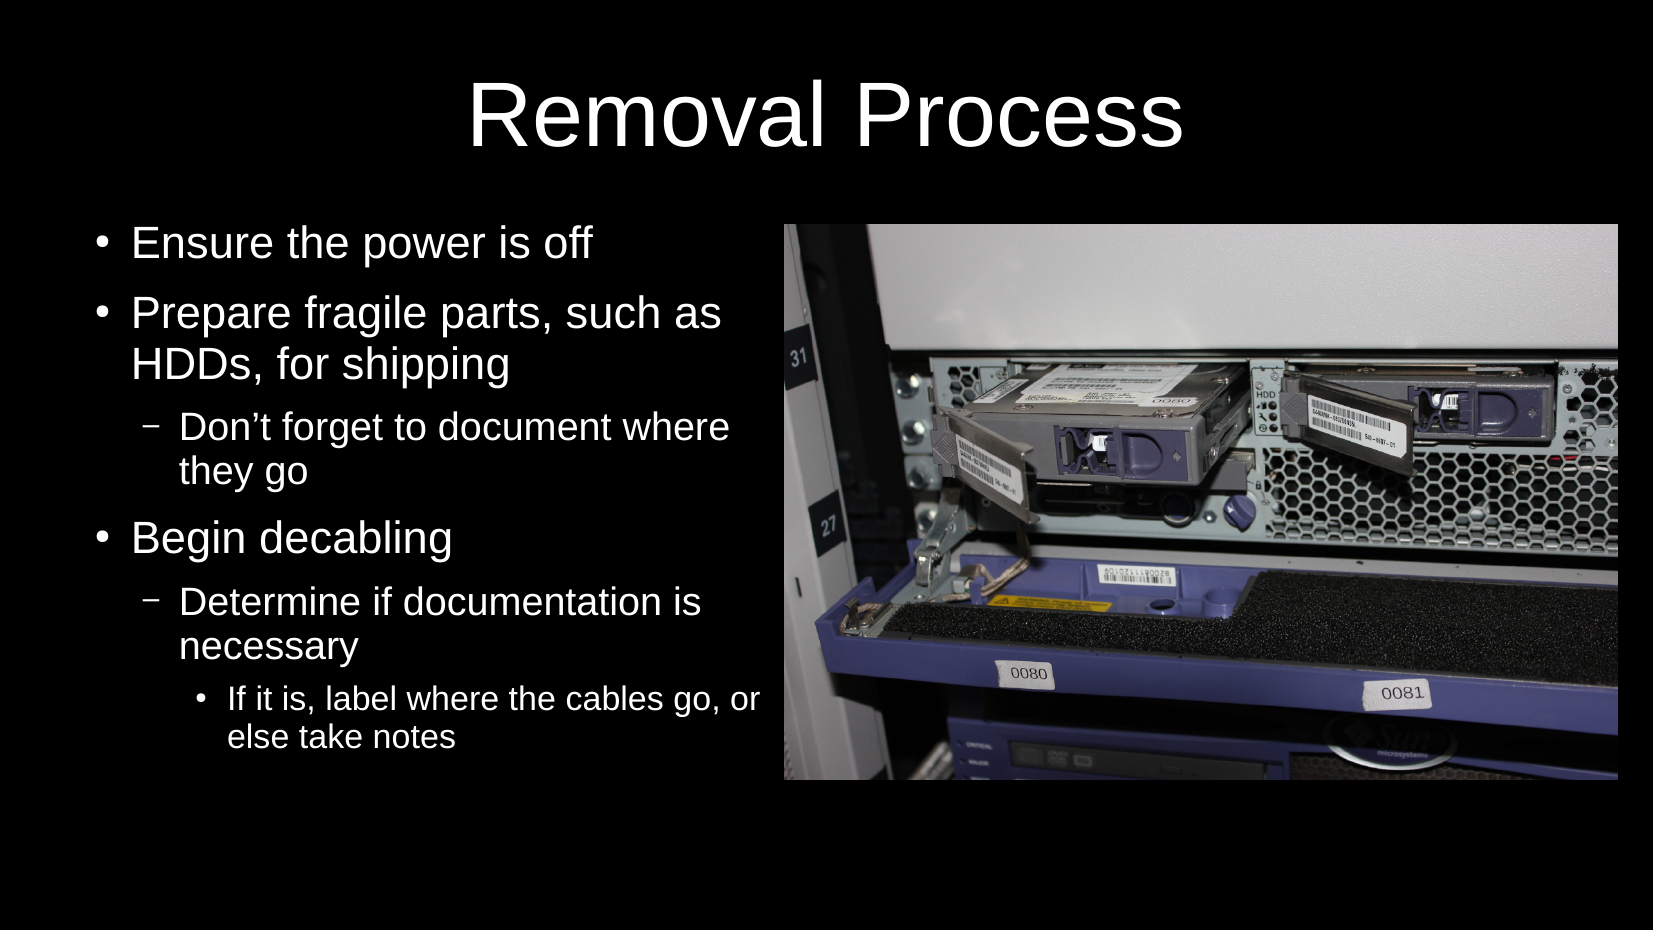

# Removal Process
Ensure the power is off
Prepare fragile parts, such as HDDs, for shipping
Don’t forget to document where they go
Begin decabling
Determine if documentation is necessary
If it is, label where the cables go, or else take notes